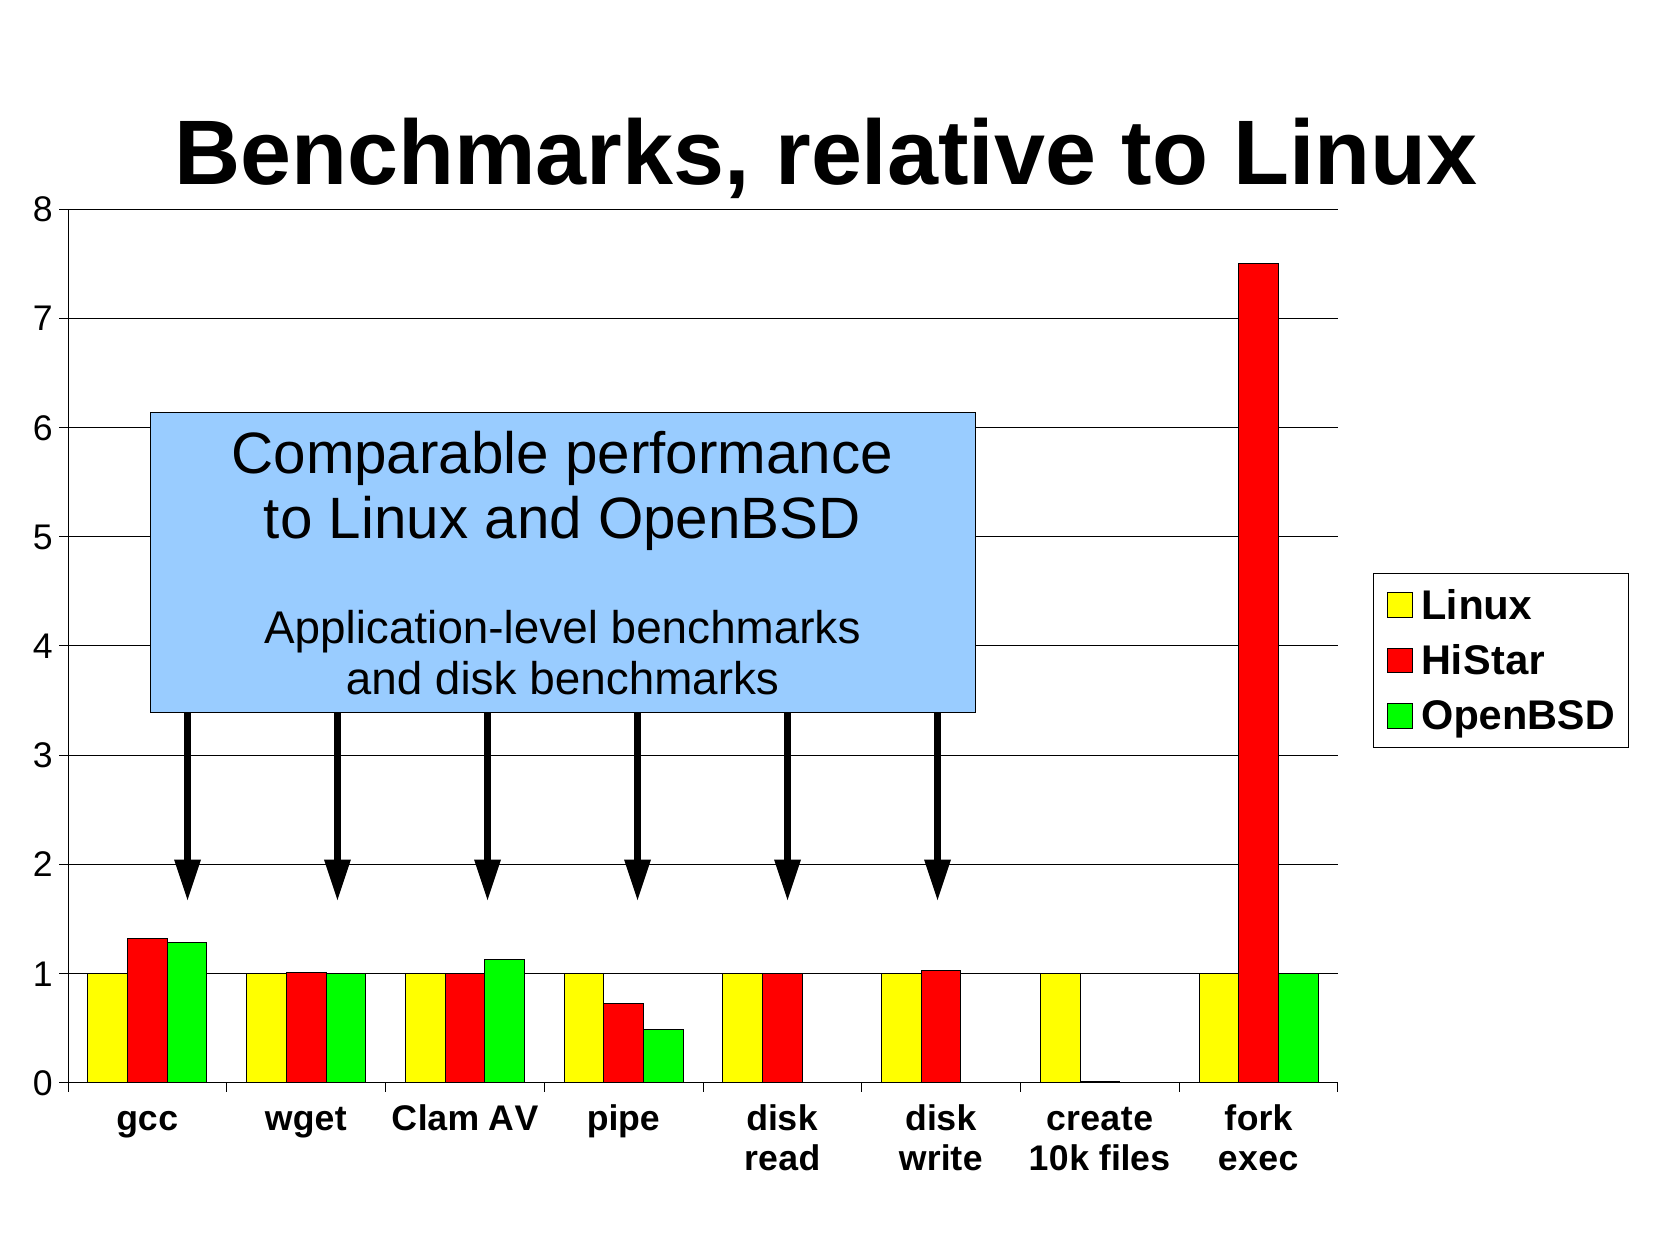

# Benchmarks, relative to Linux
### Chart
| Category | Linux | HiStar | OpenBSD |
|---|---|---|---|
| gcc | 1.0 | 1.32 | 1.28 |
| wget | 1.0 | 1.01 | 1.0 |
| Clam AV | 1.0 | 1.0 | 1.13 |
| pipe | 1.0 | 0.72 | 0.49 |
| disk read | 1.0 | 1.0 | 0.0 |
| disk write | 1.0 | 1.03 | 0.0 |
| create 10k files | 1.0 | 0.01 | 0.0 |
| fork exec | 1.0 | 7.5 | 1.0 |Comparable performance
to Linux and OpenBSD
Application-level benchmarks
and disk benchmarks